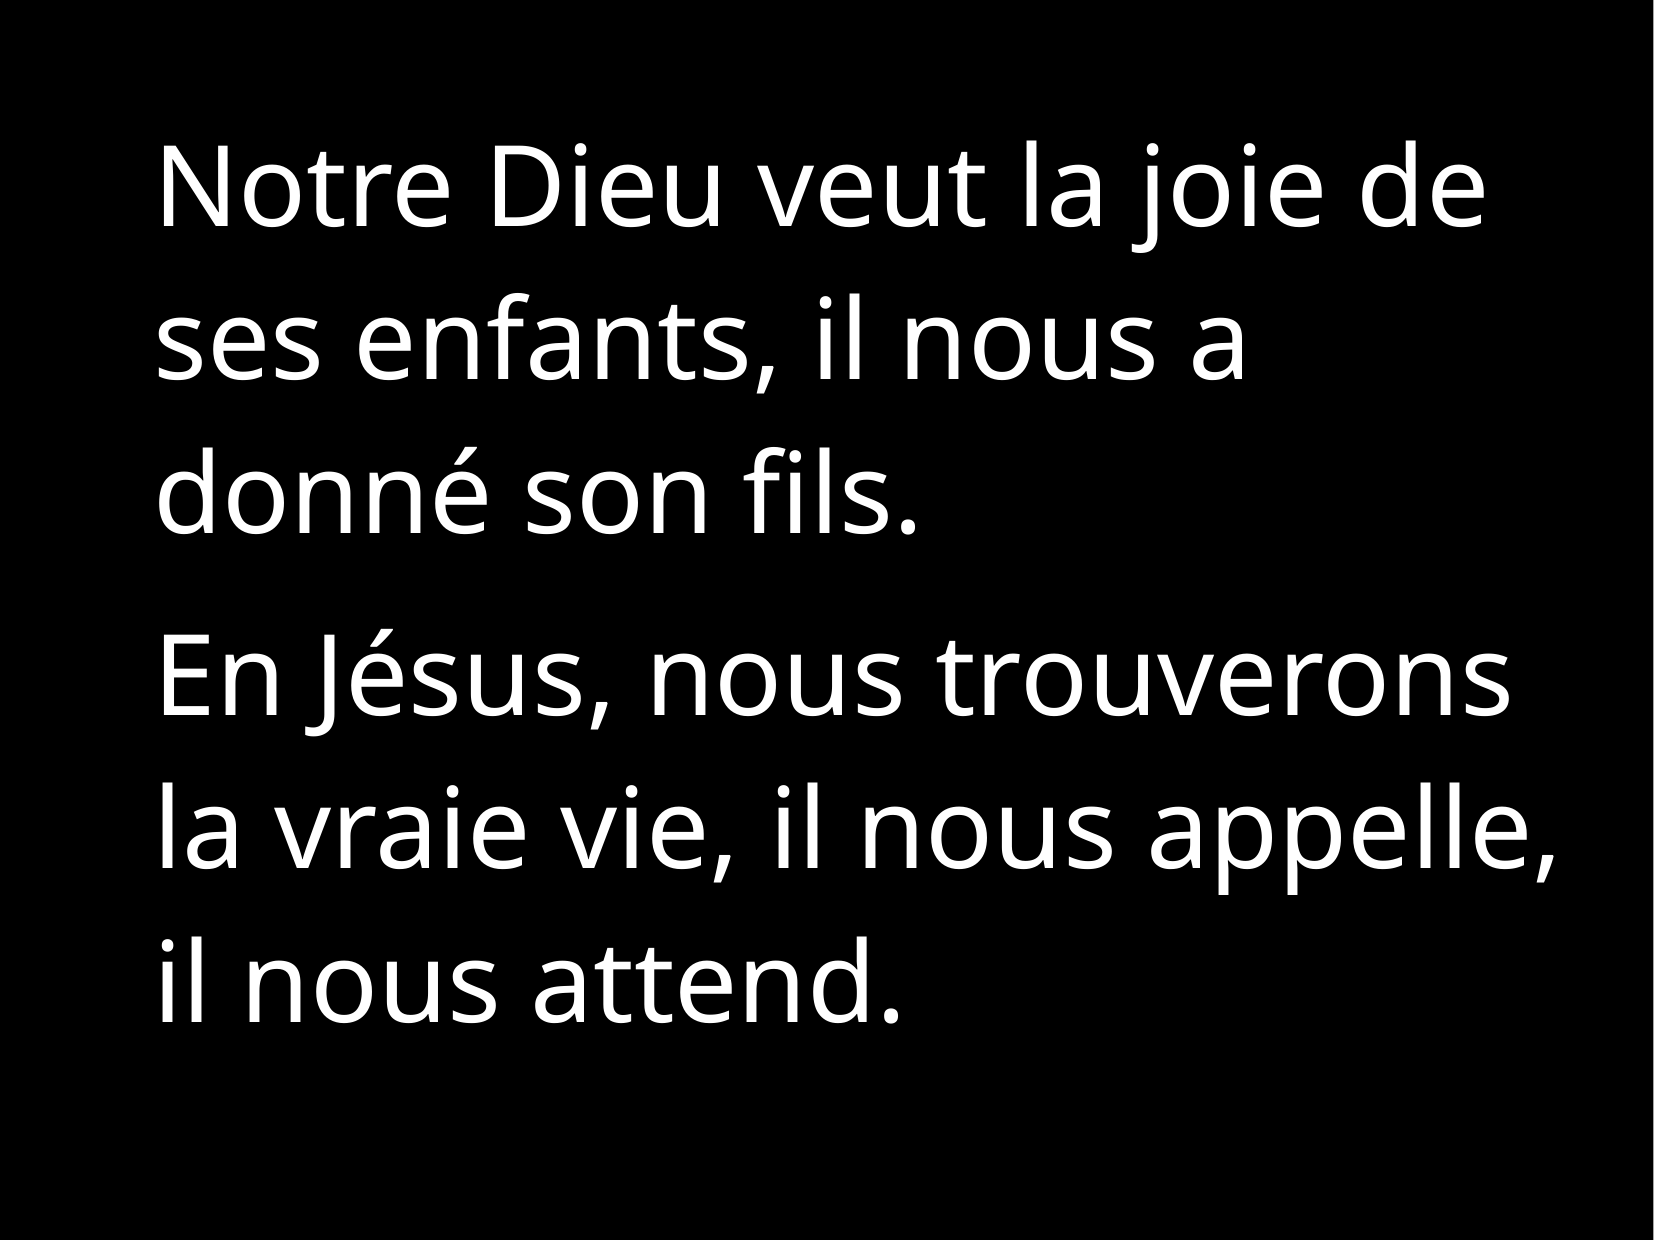

# Notre Dieu veut la joie de ses enfants, il nous a donné son fils.
En Jésus, nous trouverons la vraie vie, il nous appelle, il nous attend.